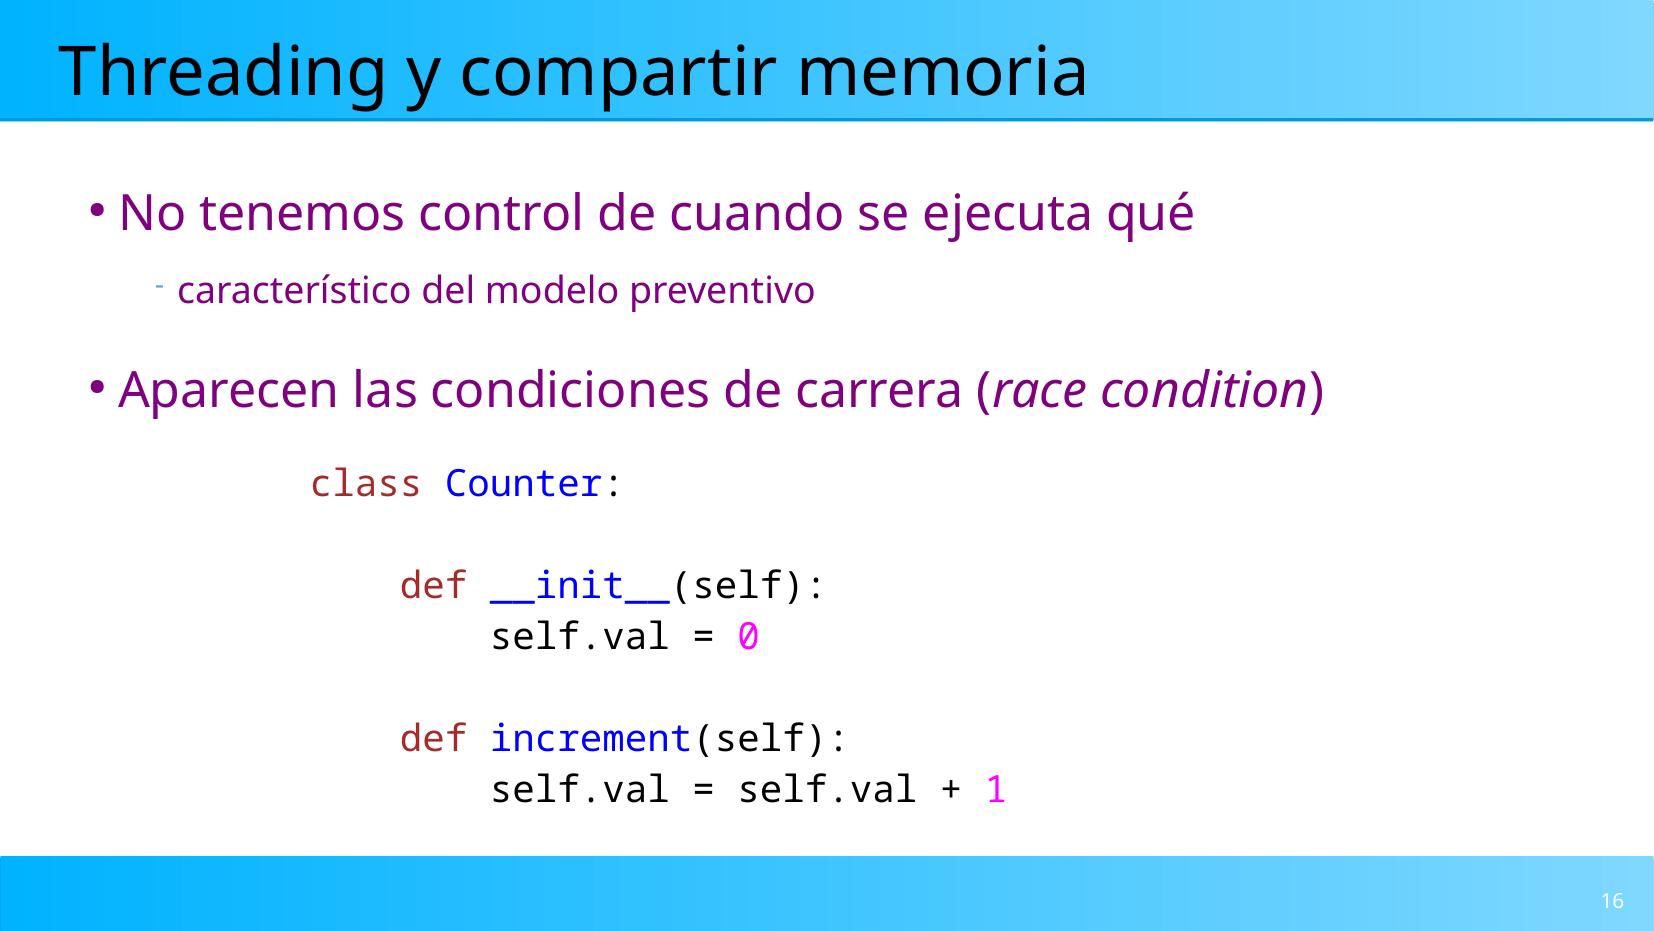

# Threading y compartir memoria
No tenemos control de cuando se ejecuta qué
característico del modelo preventivo
Aparecen las condiciones de carrera (race condition)
class Counter:
 def __init__(self):
 self.val = 0
 def increment(self):
 self.val = self.val + 1
16